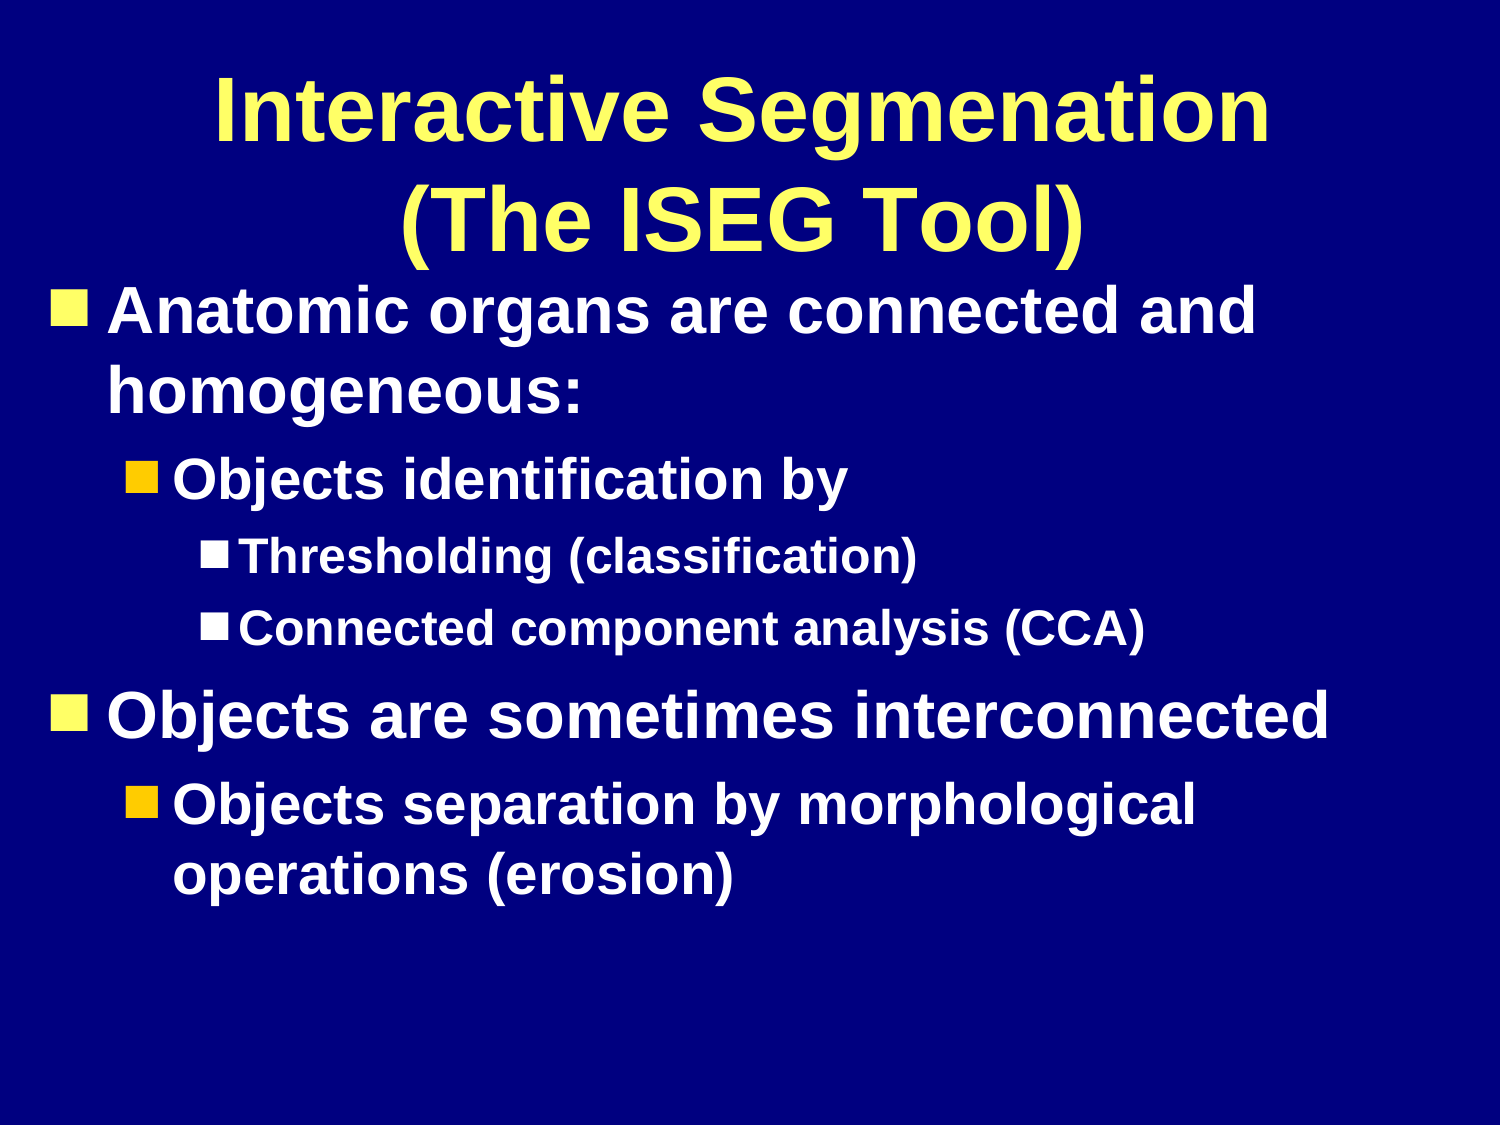

# Interactive Segmenation (The ISEG Tool)
Anatomic organs are connected and homogeneous:
Objects identification by
Thresholding (classification)
Connected component analysis (CCA)
Objects are sometimes interconnected
Objects separation by morphological operations (erosion)